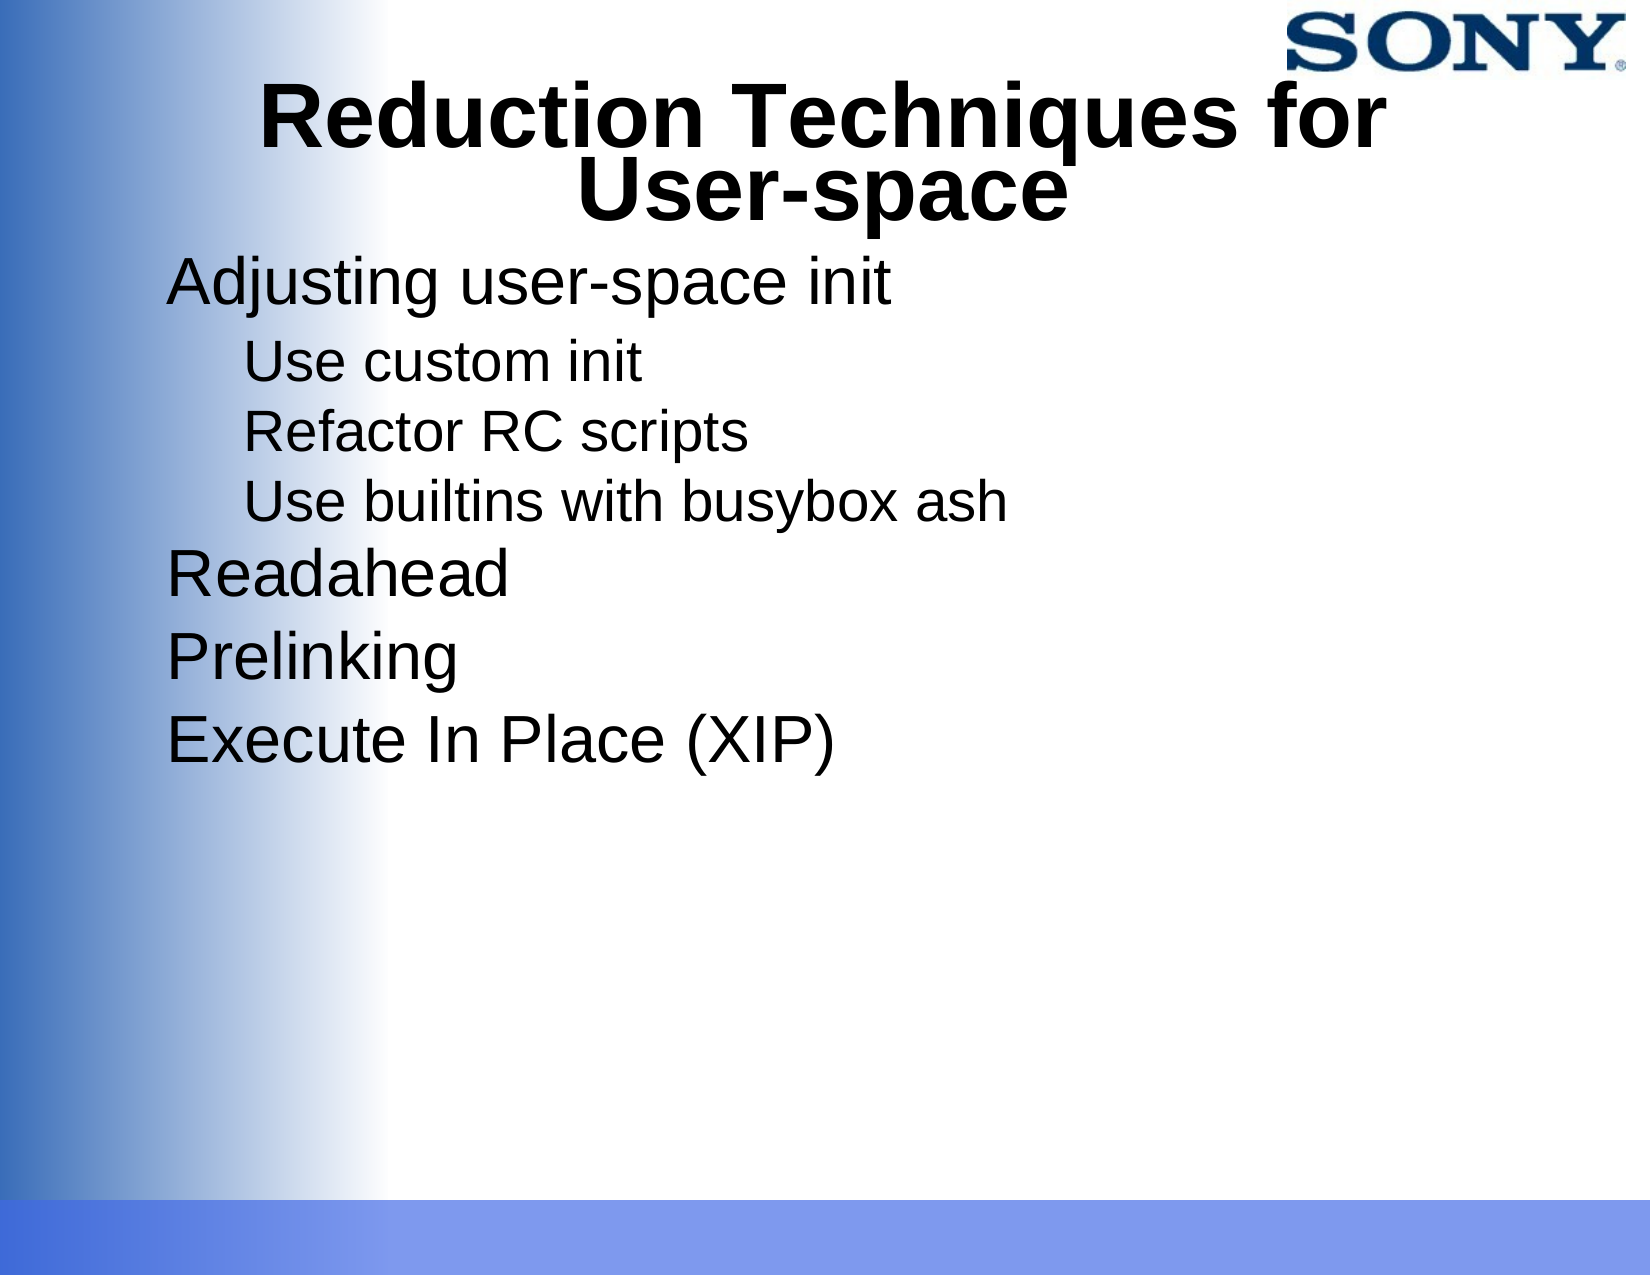

# Reduction Techniques for User-space
Adjusting user-space init
Use custom init
Refactor RC scripts
Use builtins with busybox ash
Readahead
Prelinking
Execute In Place (XIP)